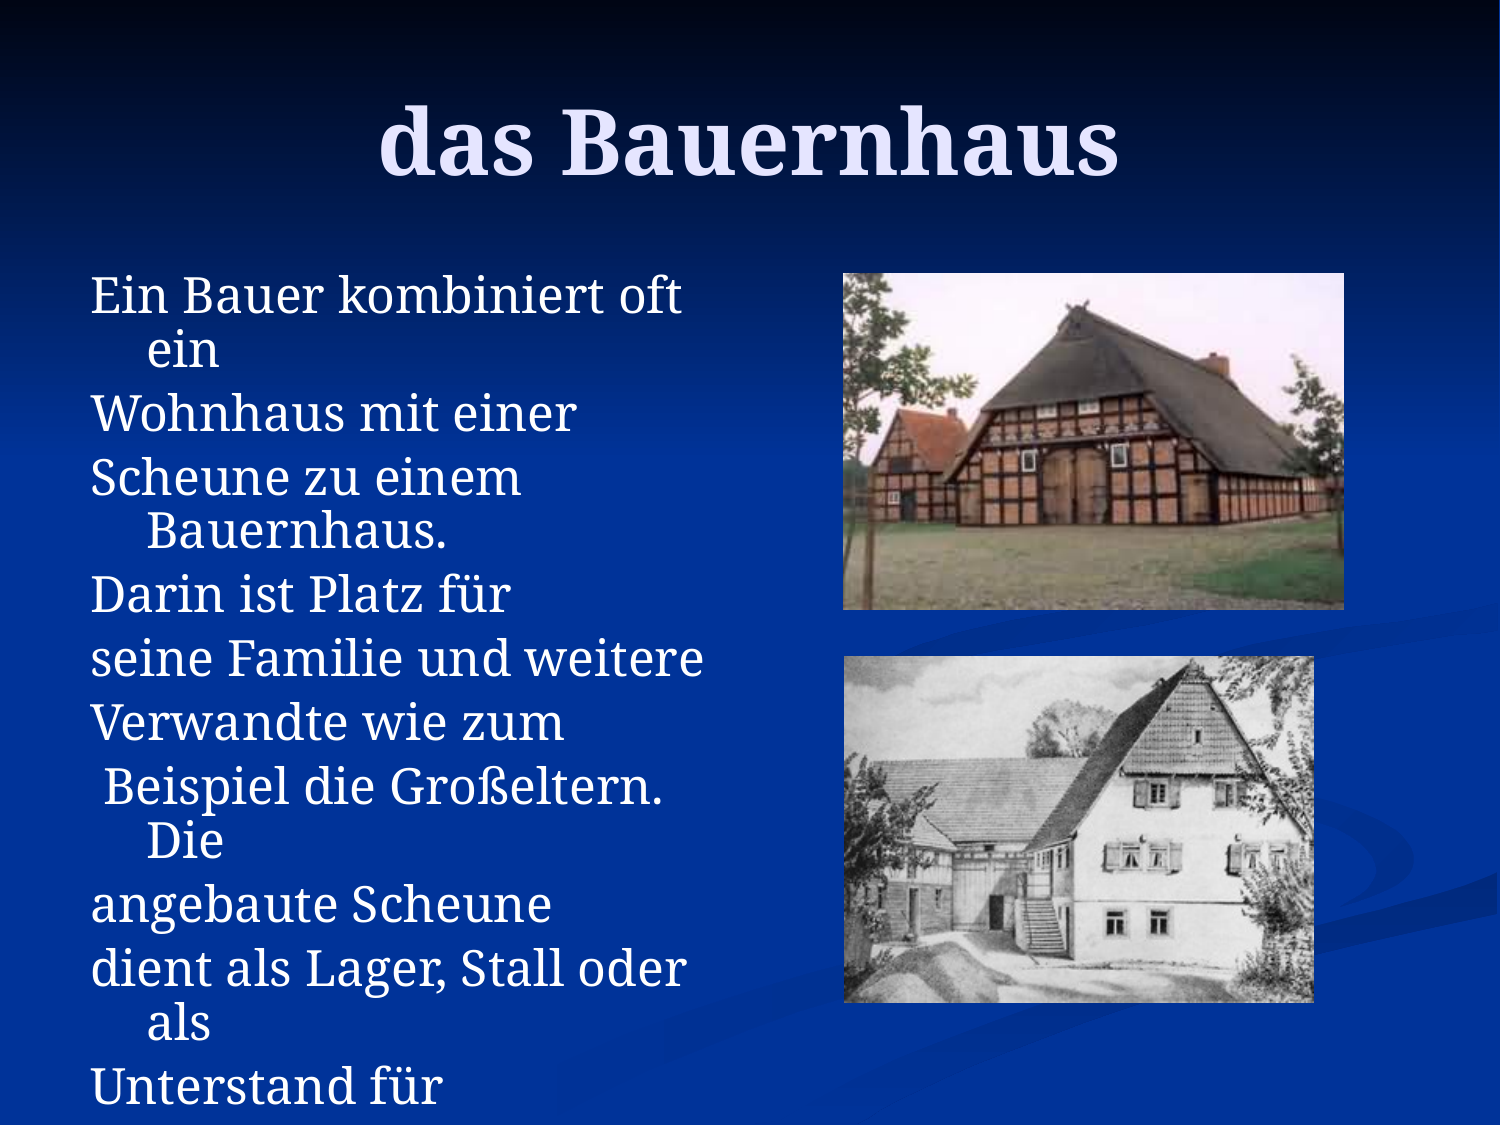

# das Bauernhaus
Ein Bauer kombiniert oft ein
Wohnhaus mit einer
Scheune zu einem Bauernhaus.
Darin ist Platz für
seine Familie und weitere
Verwandte wie zum
 Beispiel die Großeltern. Die
angebaute Scheune
dient als Lager, Stall oder als
Unterstand für
landwirtschäftliches Gerät.